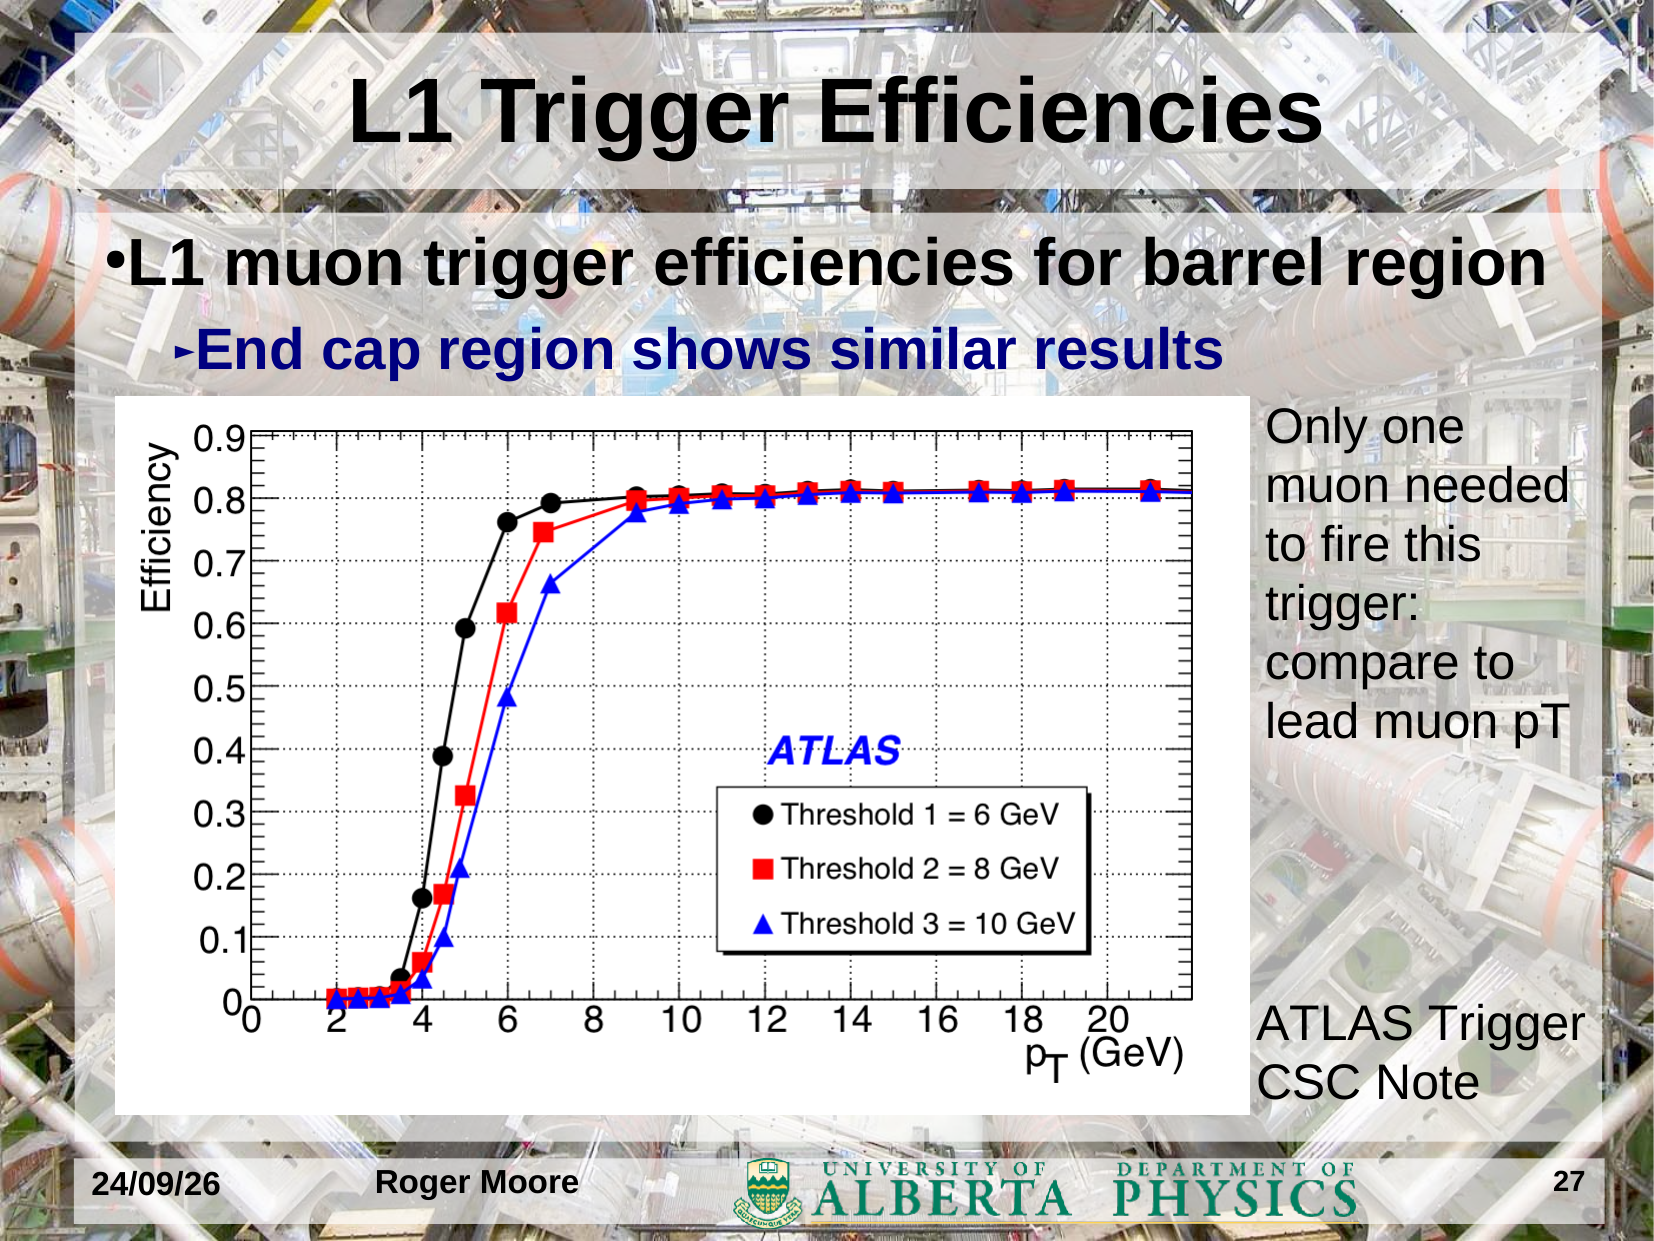

# L1 Trigger Efficiencies
L1 muon trigger efficiencies for barrel region
End cap region shows similar results
Only one
muon needed
to fire this
trigger:
compare to
lead muon pT
ATLAS Trigger
CSC Note